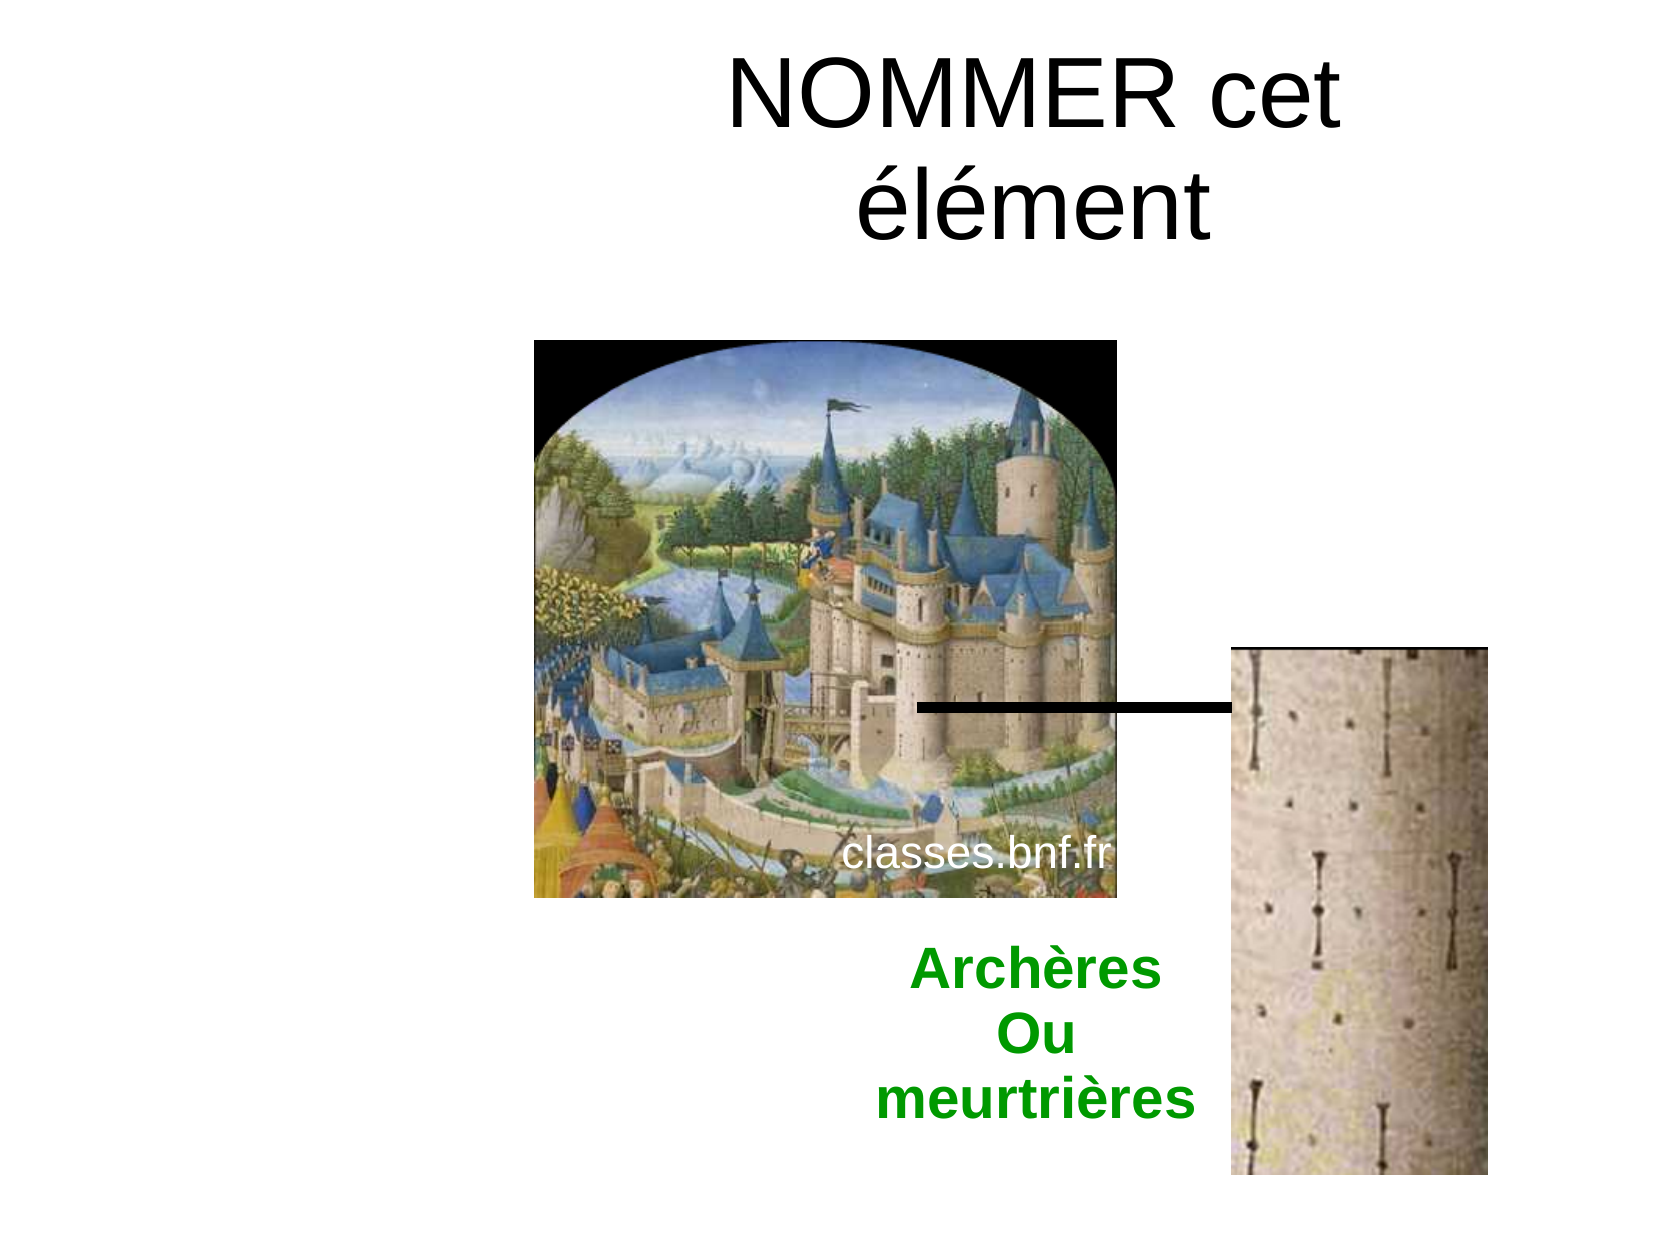

NOMMER cet élément
classes.bnf.fr
 Archères
Ou
meurtrières